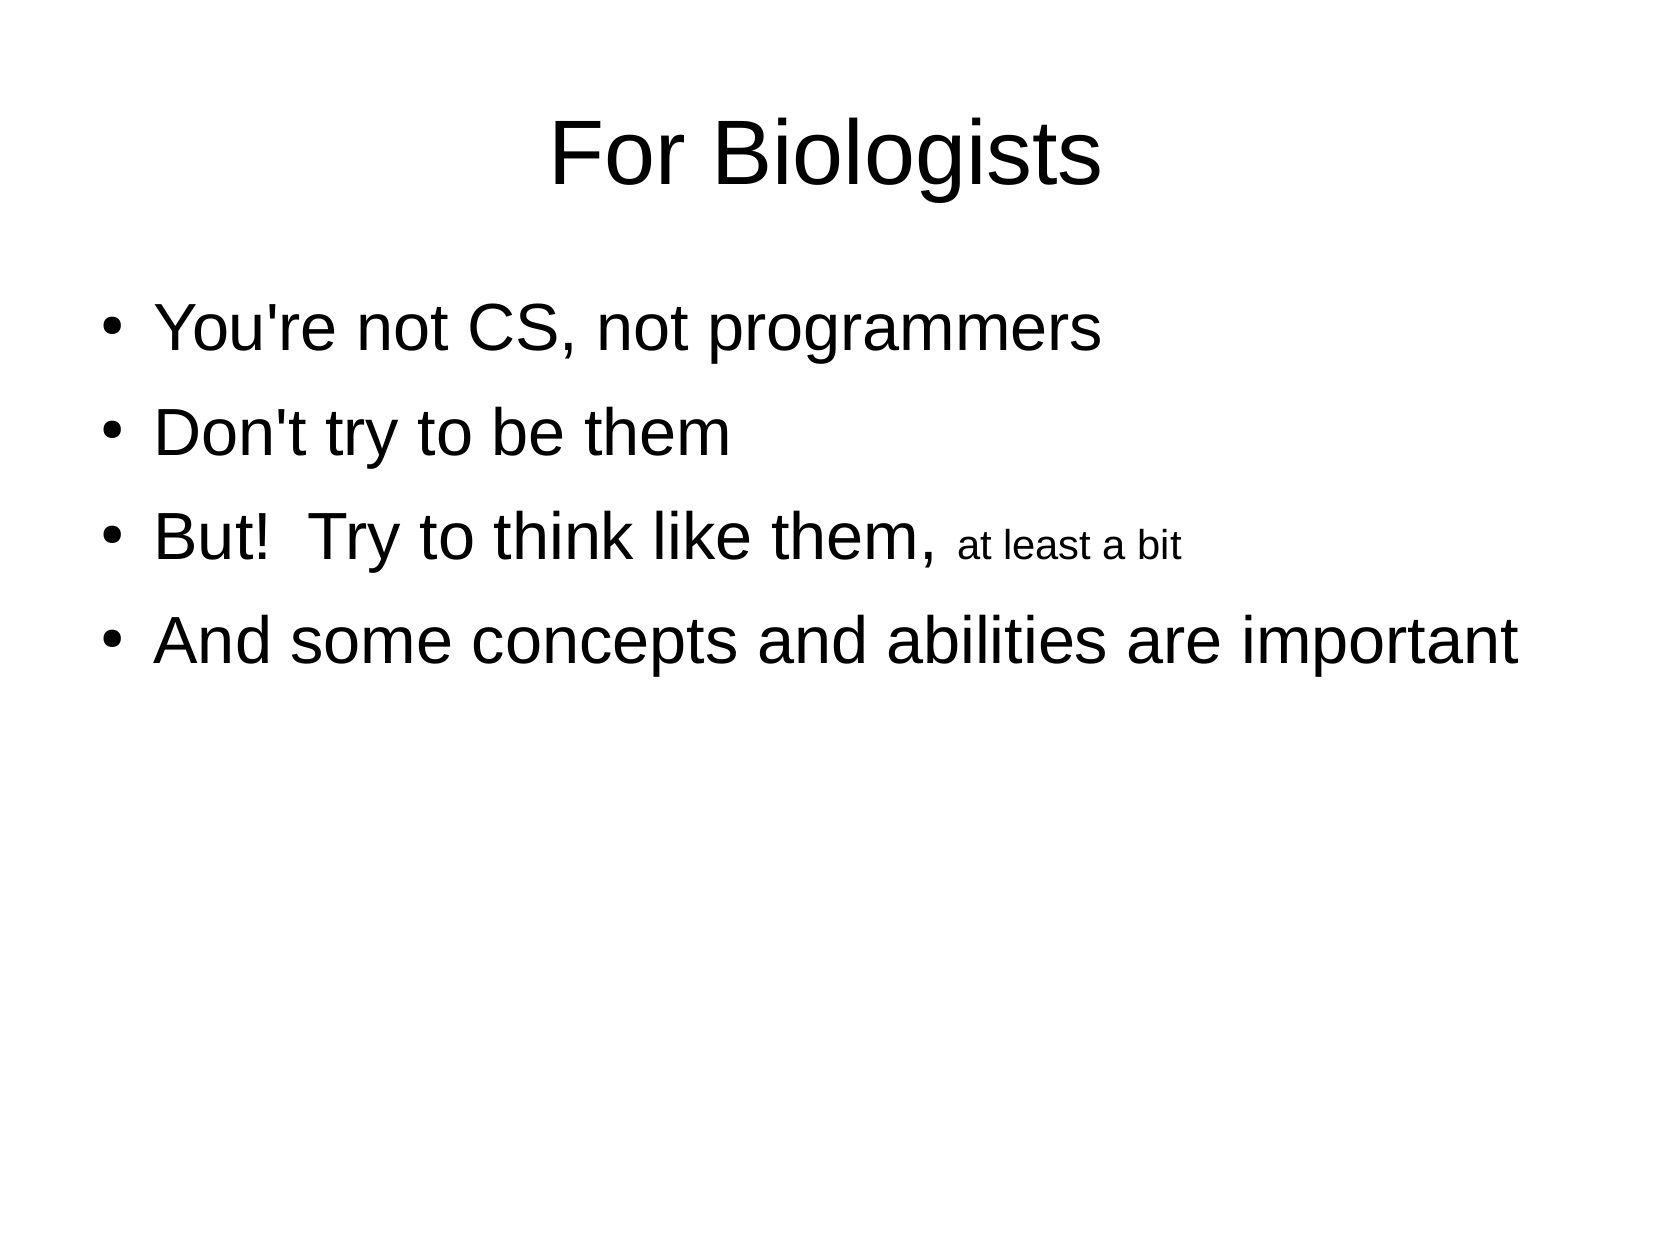

# For Biologists
You're not CS, not programmers
Don't try to be them
But! Try to think like them, at least a bit
And some concepts and abilities are important